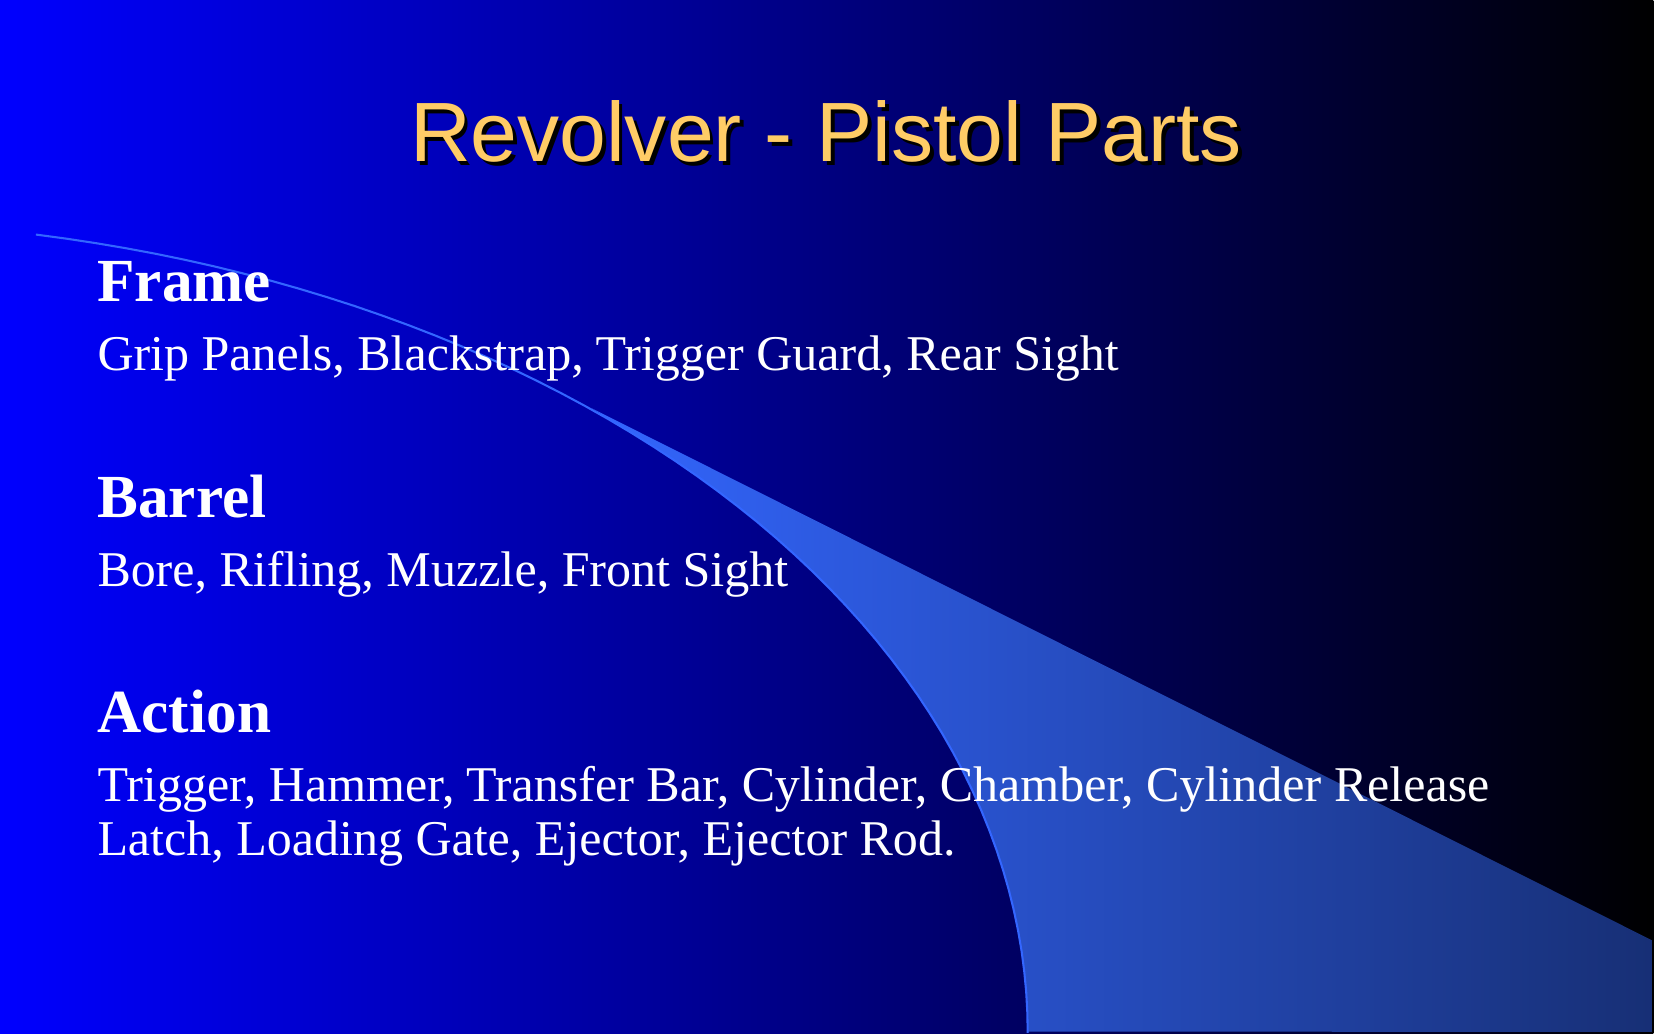

# Revolver - Pistol Parts
Frame
Grip Panels, Blackstrap, Trigger Guard, Rear Sight
Barrel
Bore, Rifling, Muzzle, Front Sight
Action
Trigger, Hammer, Transfer Bar, Cylinder, Chamber, Cylinder Release Latch, Loading Gate, Ejector, Ejector Rod.